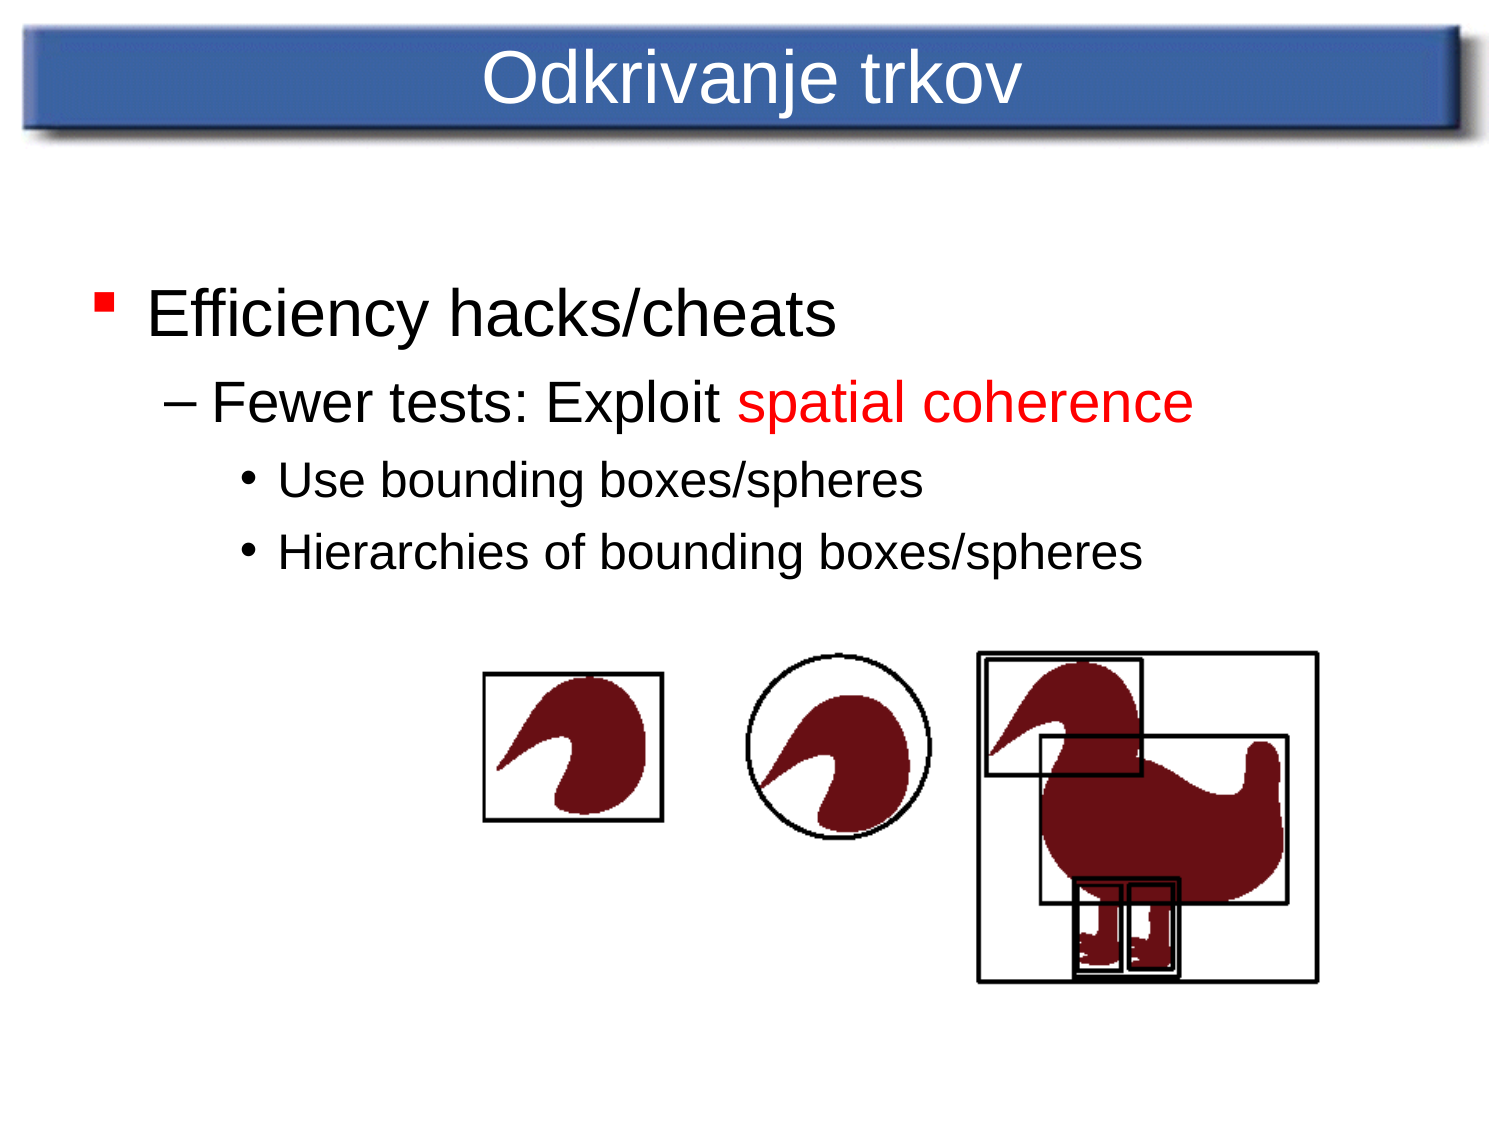

# Odkrivanje trkov
Efficiency hacks/cheats
Fewer tests: Exploit spatial coherence
Use bounding boxes/spheres
Hierarchies of bounding boxes/spheres